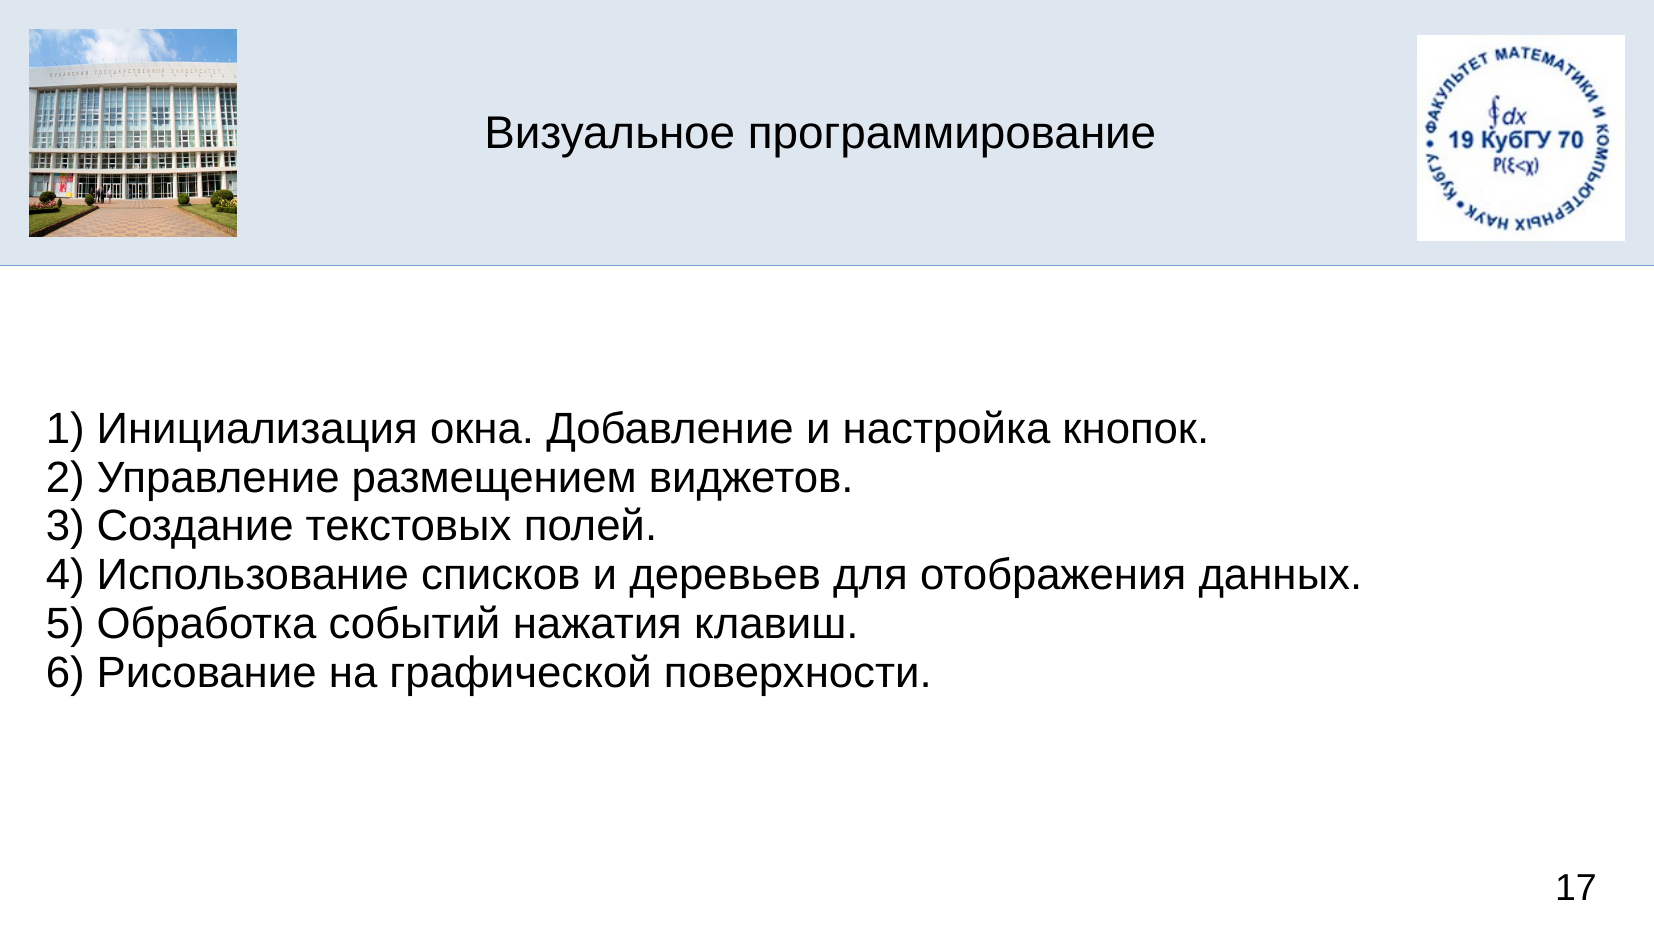

# Визуальное программирование
 Инициализация окна. Добавление и настройка кнопок.
 Управление размещением виджетов.
 Создание текстовых полей.
 Использование списков и деревьев для отображения данных.
 Обработка событий нажатия клавиш.
 Рисование на графической поверхности.